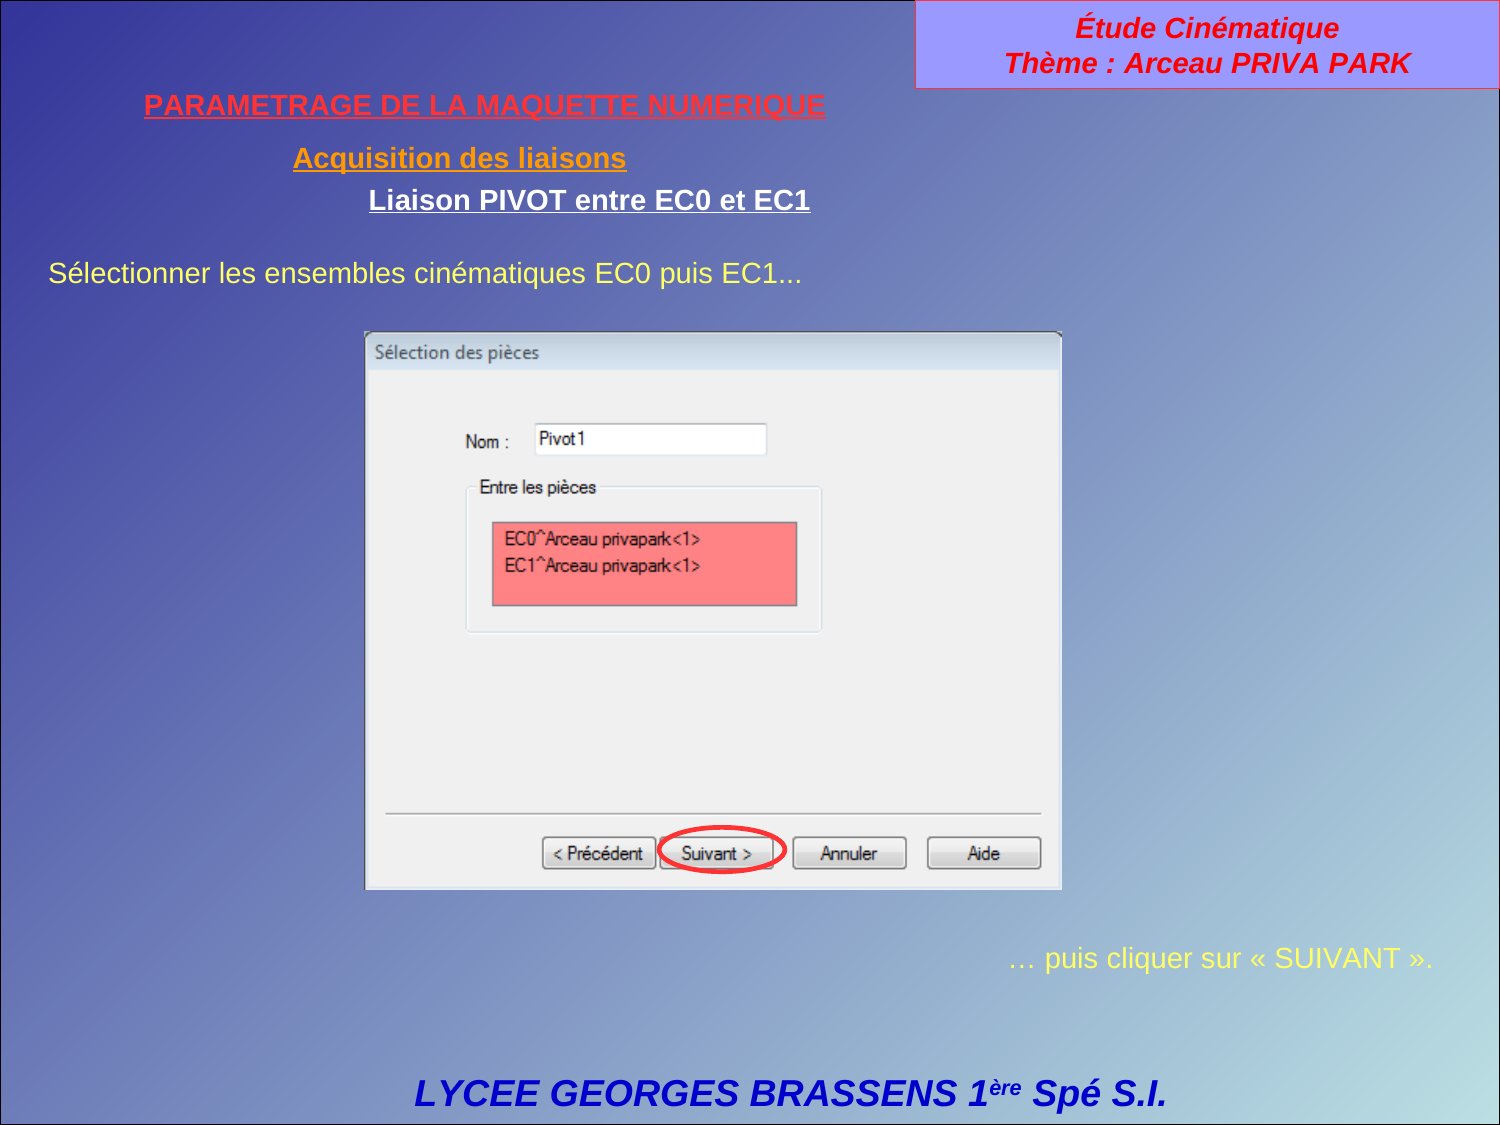

PARAMETRAGE DE LA MAQUETTE NUMERIQUE
Acquisition des liaisons
Liaison PIVOT entre EC0 et EC1
Sélectionner les ensembles cinématiques EC0 puis EC1...
… puis cliquer sur « SUIVANT ».